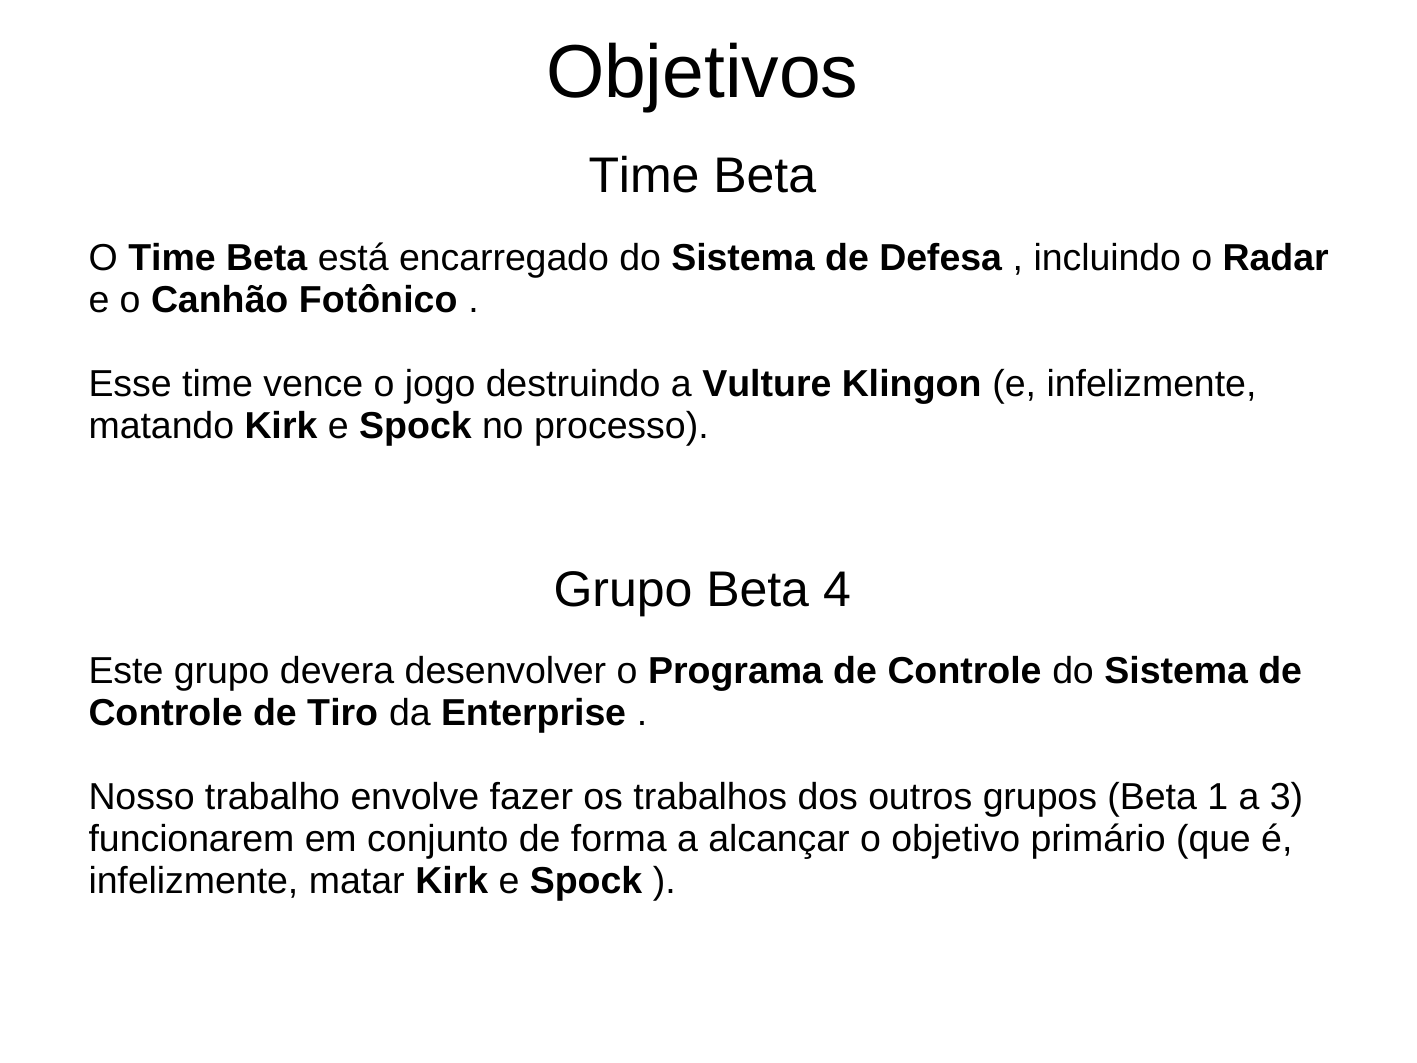

Objetivos
Time Beta
O Time Beta está encarregado do Sistema de Defesa , incluindo o Radar e o Canhão Fotônico .
Esse time vence o jogo destruindo a Vulture Klingon (e, infelizmente, matando Kirk e Spock no processo).
Grupo Beta 4
Este grupo devera desenvolver o Programa de Controle do Sistema de Controle de Tiro da Enterprise .
Nosso trabalho envolve fazer os trabalhos dos outros grupos (Beta 1 a 3) funcionarem em conjunto de forma a alcançar o objetivo primário (que é, infelizmente, matar Kirk e Spock ).